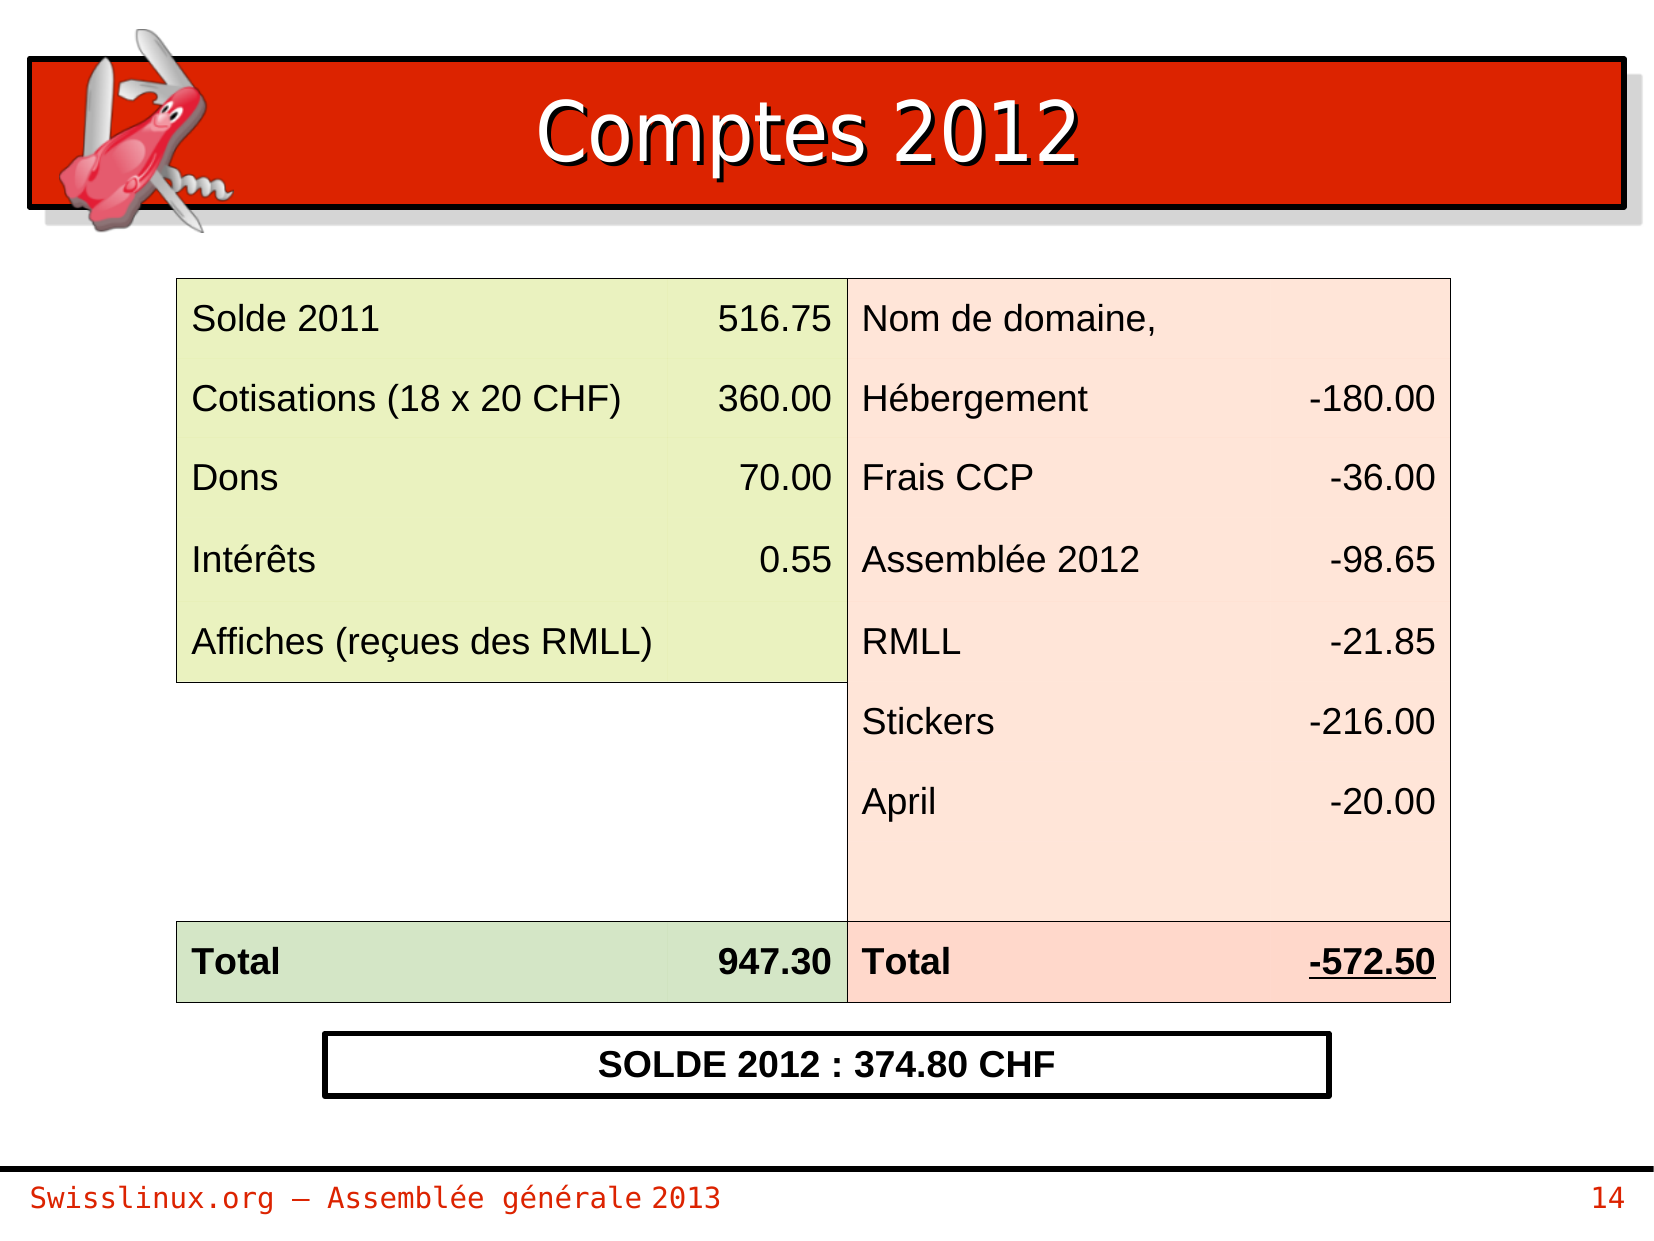

# Comptes 2012
| Solde 2011 | 516.75 | Nom de domaine, | |
| --- | --- | --- | --- |
| Cotisations (18 x 20 CHF) | 360.00 | Hébergement | -180.00 |
| Dons | 70.00 | Frais CCP | -36.00 |
| Intérêts | 0.55 | Assemblée 2012 | -98.65 |
| Affiches (reçues des RMLL) | | RMLL | -21.85 |
| | | Stickers | -216.00 |
| | | April | -20.00 |
| | | | |
| Total | 947.30 | Total | -572.50 |
SOLDE 2012 : 374.80 CHF
25 Janvier 2013
14